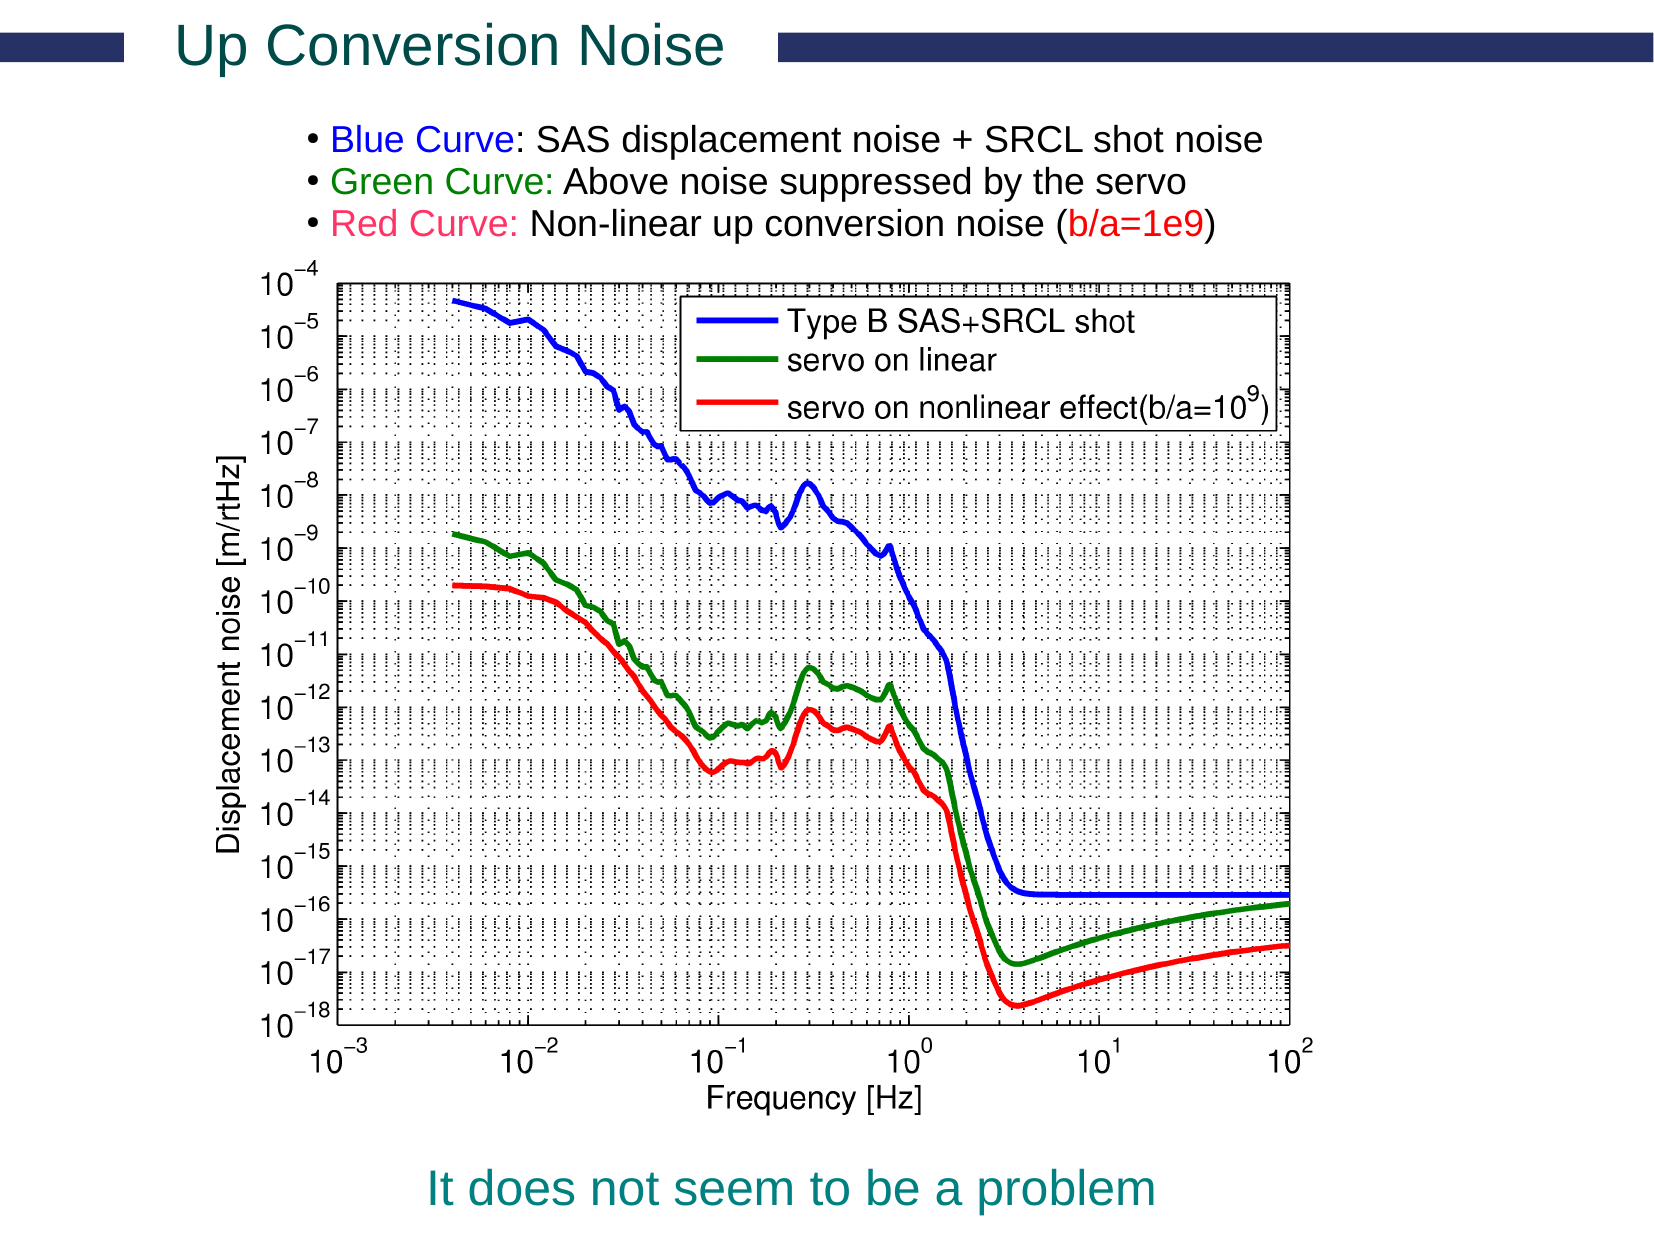

# Up Conversion Noise
 Blue Curve: SAS displacement noise + SRCL shot noise
 Green Curve: Above noise suppressed by the servo
 Red Curve: Non-linear up conversion noise (b/a=1e9)
It does not seem to be a problem